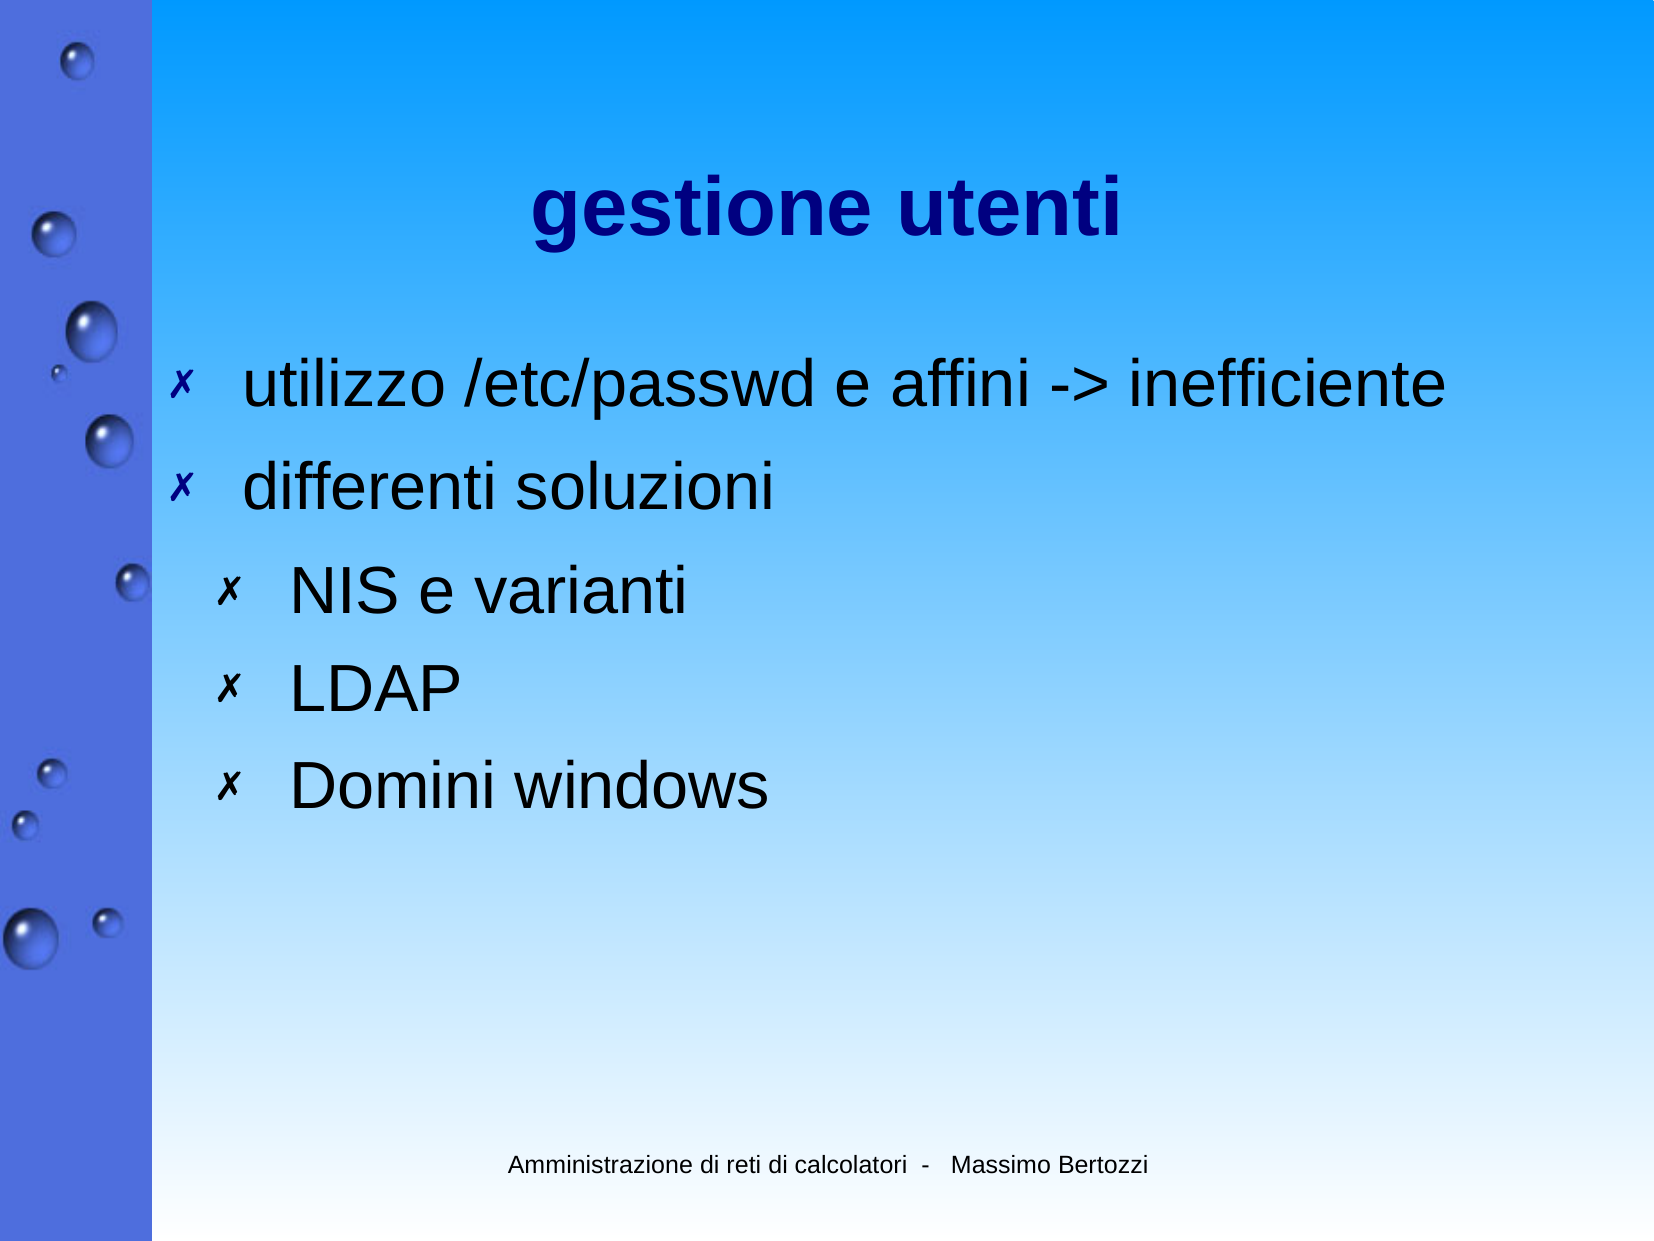

# gestione utenti
utilizzo /etc/passwd e affini -> inefficiente
differenti soluzioni
NIS e varianti
LDAP
Domini windows